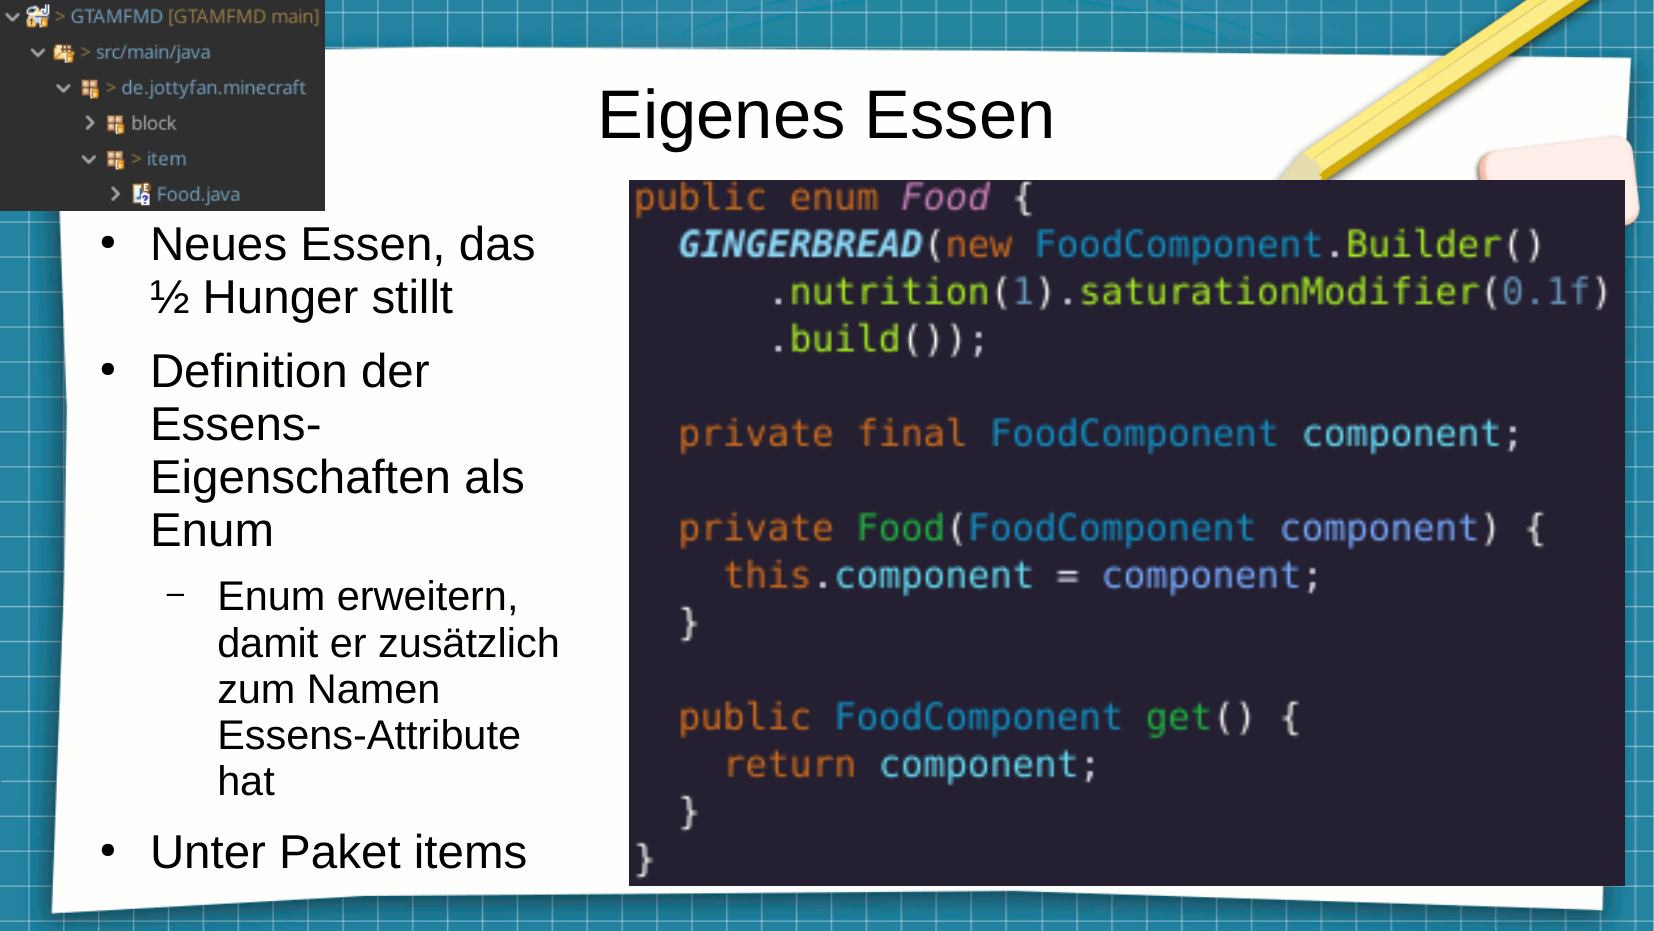

# Eigenes Essen
Neues Essen, das ½ Hunger stillt
Definition der Essens-Eigenschaften als Enum
Enum erweitern, damit er zusätzlich zum Namen Essens-Attribute hat
Unter Paket items